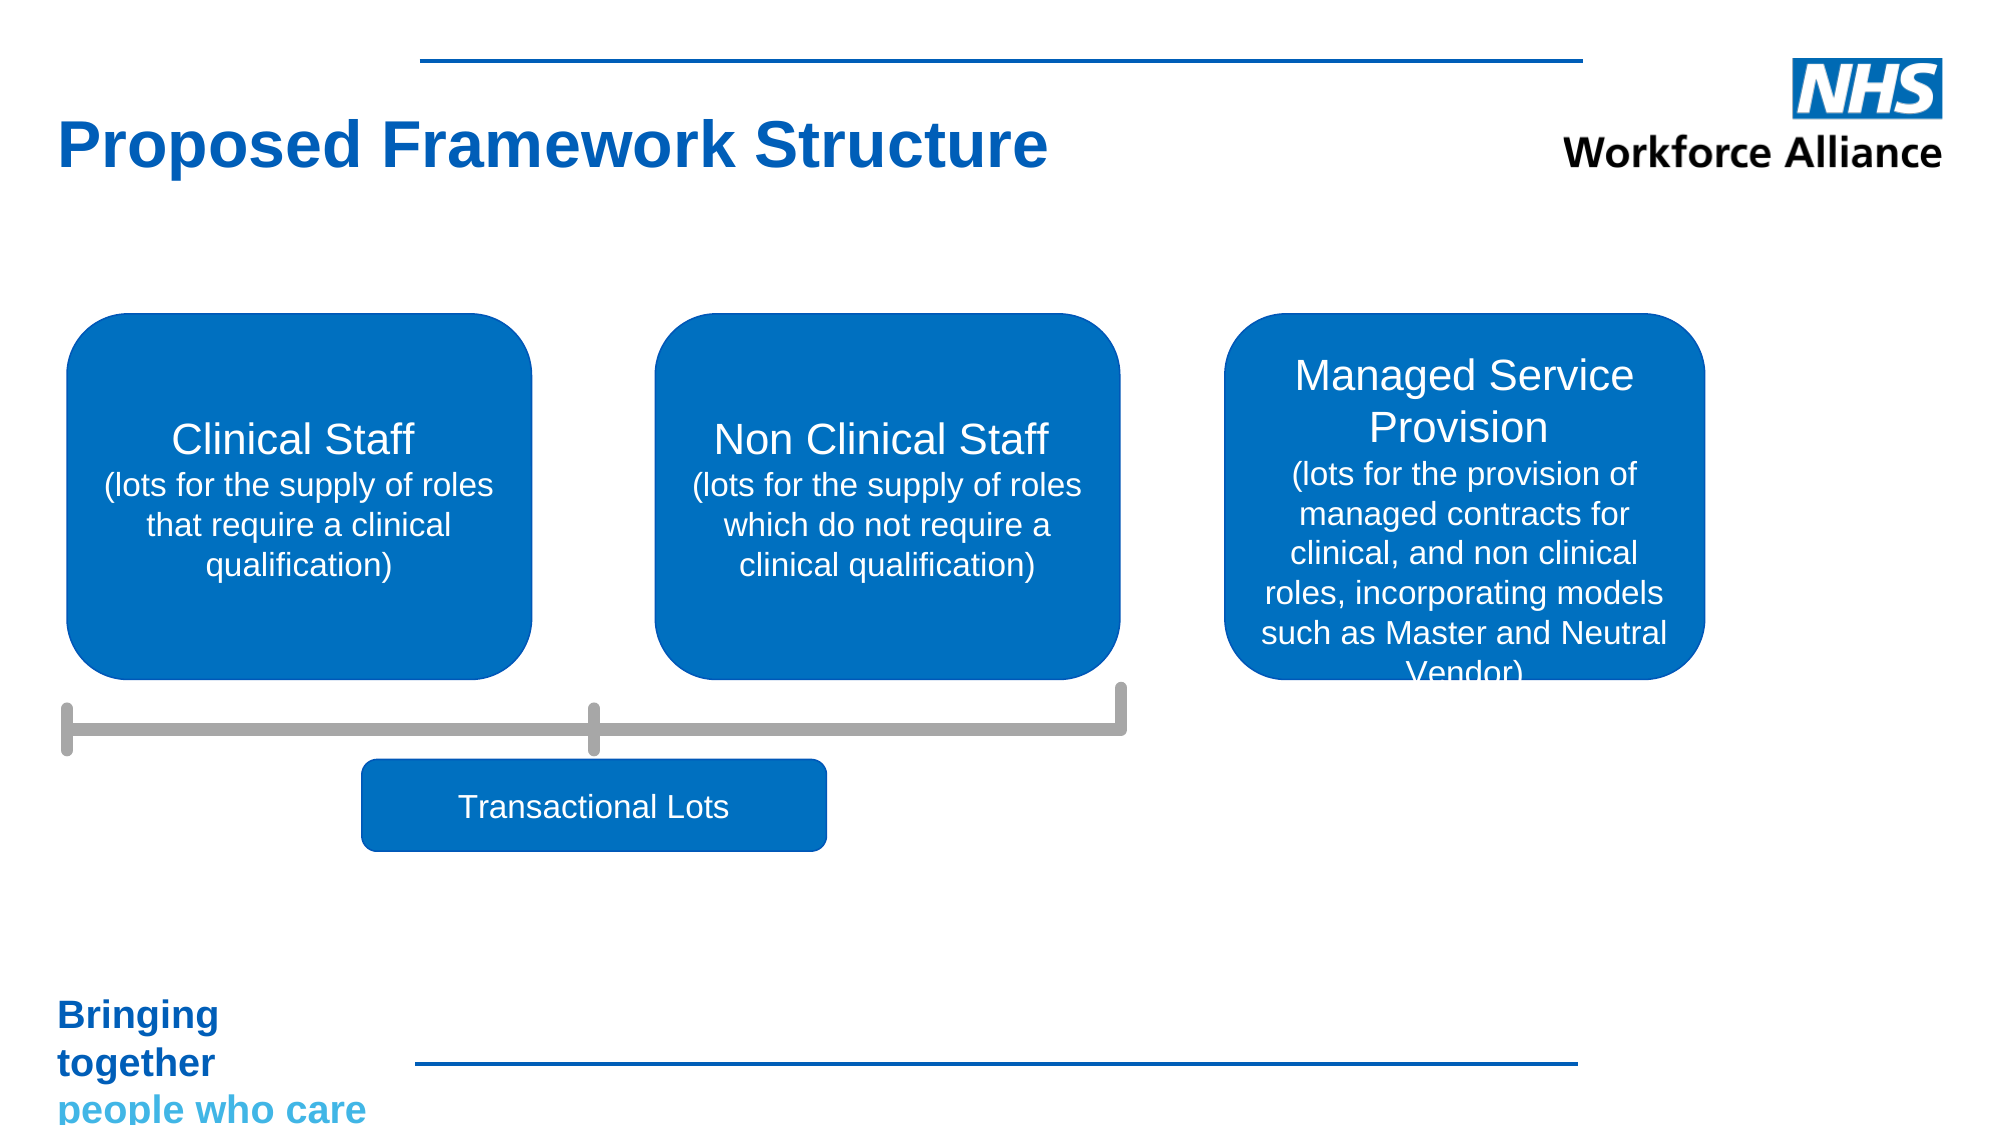

# Proposed Framework Structure
Clinical Staff
(lots for the supply of roles that require a clinical qualification)
Non Clinical Staff
(lots for the supply of roles which do not require a clinical qualification)
Managed Service Provision
(lots for the provision of managed contracts for clinical, and non clinical roles, incorporating models such as Master and Neutral Vendor)
Transactional Lots
Bringing together
people who care